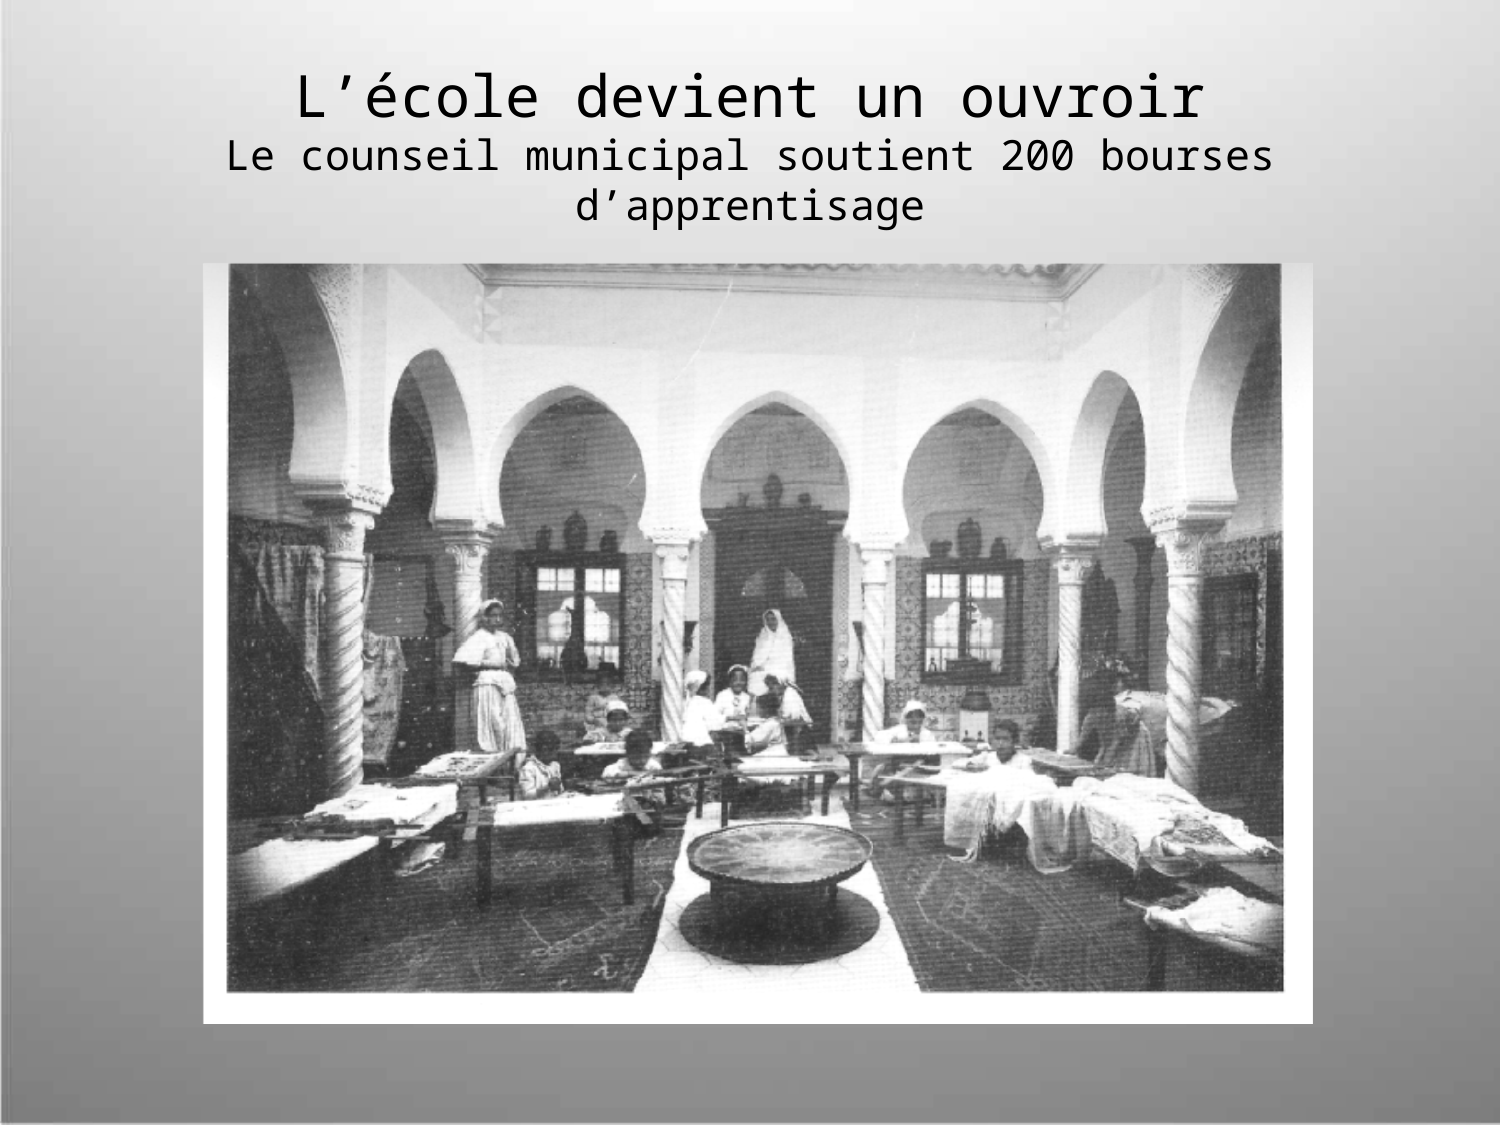

# L’école devient un ouvroir Le counseil municipal soutient 200 bourses d’apprentisage